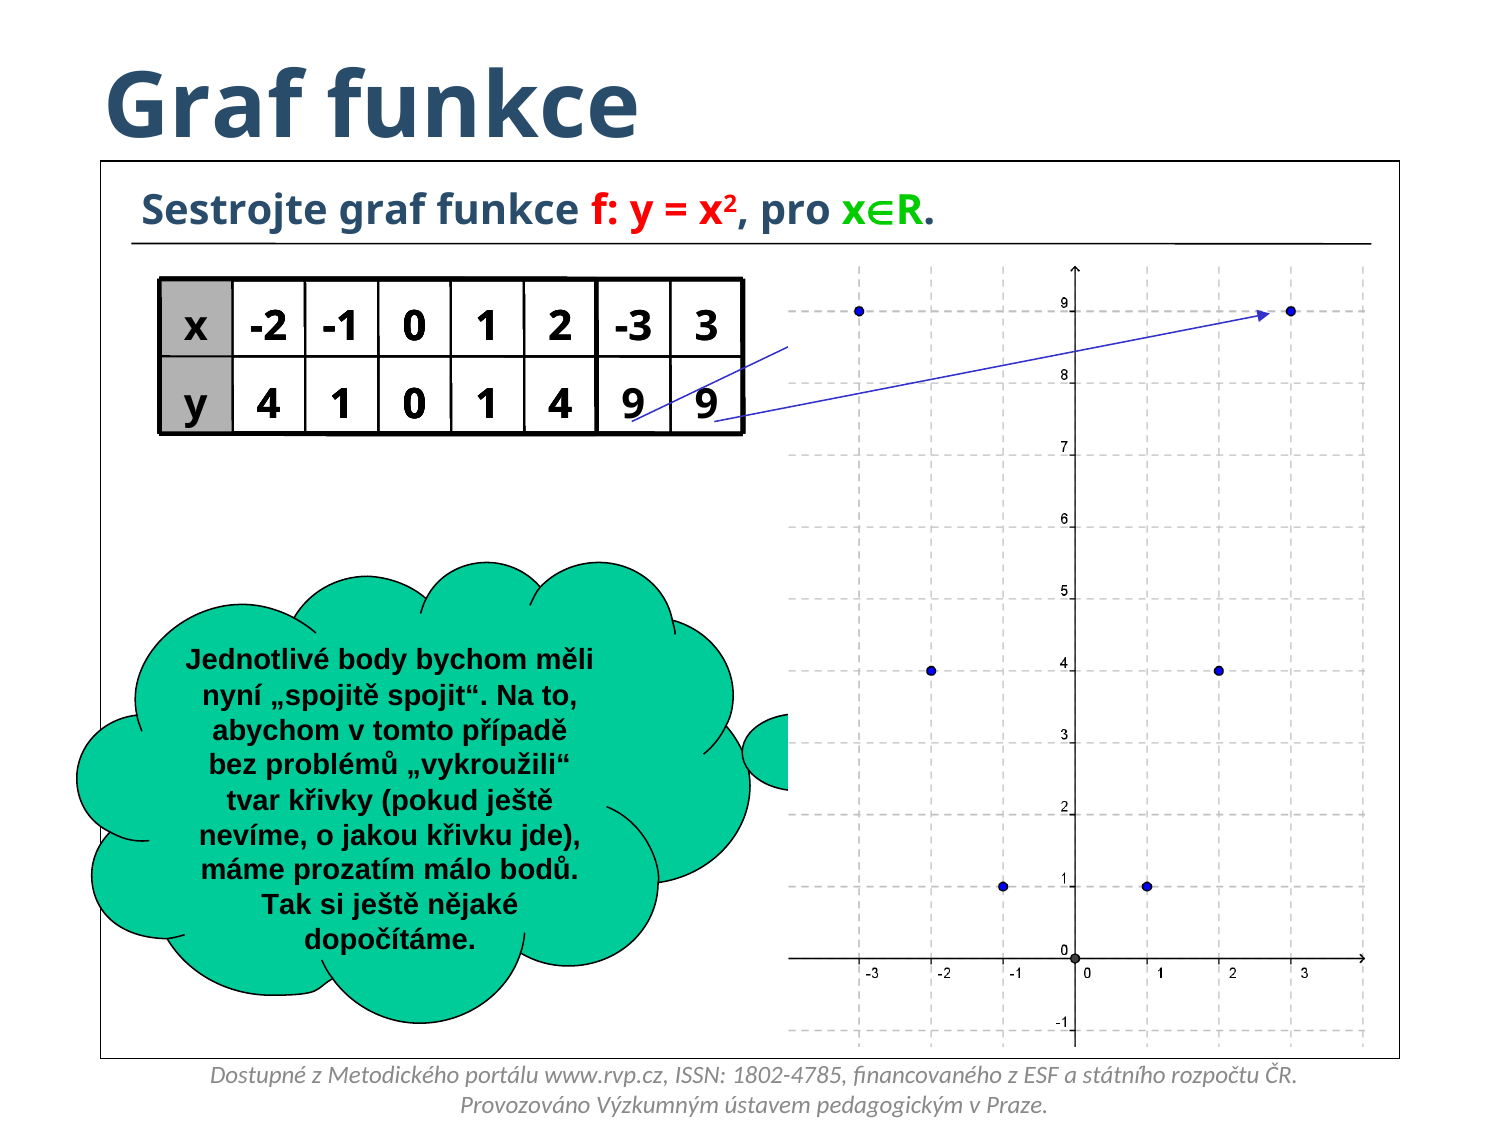

# Graf funkce
Sestrojte graf funkce f: y = x2, pro xR.
x
-2
-1
0
1
2
y
4
1
0
1
4
x
-2
-1
0
1
2
y
4
1
0
1
4
x
-2
-1
0
1
2
-3
3
y
4
1
0
1
4
x
-2
-1
0
1
2
-3
3
y
4
1
0
1
4
9
9
Jednotlivé body bychom měli nyní „spojitě spojit“. Na to, abychom v tomto případě bez problémů „vykroužili“ tvar křivky (pokud ještě nevíme, o jakou křivku jde), máme prozatím málo bodů. Tak si ještě nějaké dopočítáme.